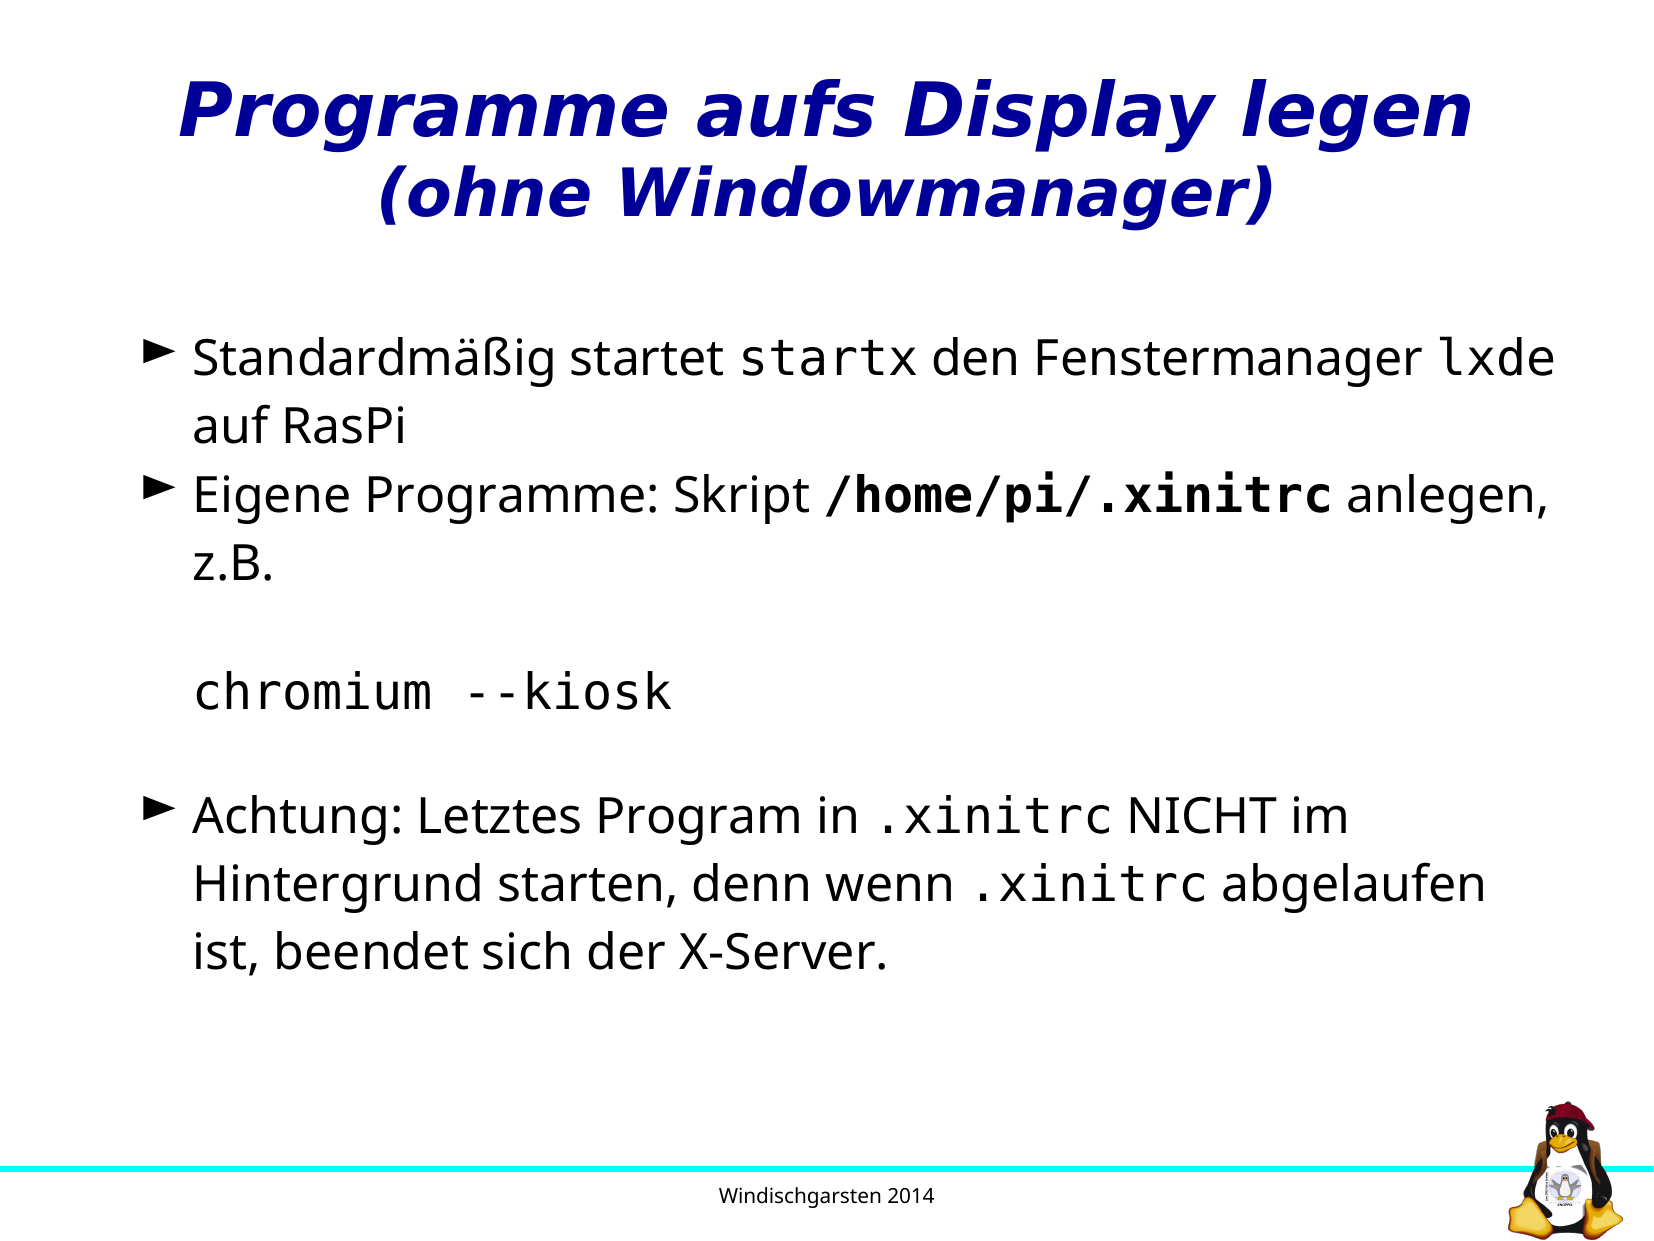

# Programme aufs Display legen (ohne Windowmanager)
Standardmäßig startet startx den Fenstermanager lxde auf RasPi
Eigene Programme: Skript /home/pi/.xinitrc anlegen, z.B.
chromium --kiosk
Achtung: Letztes Program in .xinitrc NICHT im Hintergrund starten, denn wenn .xinitrc abgelaufen ist, beendet sich der X-Server.